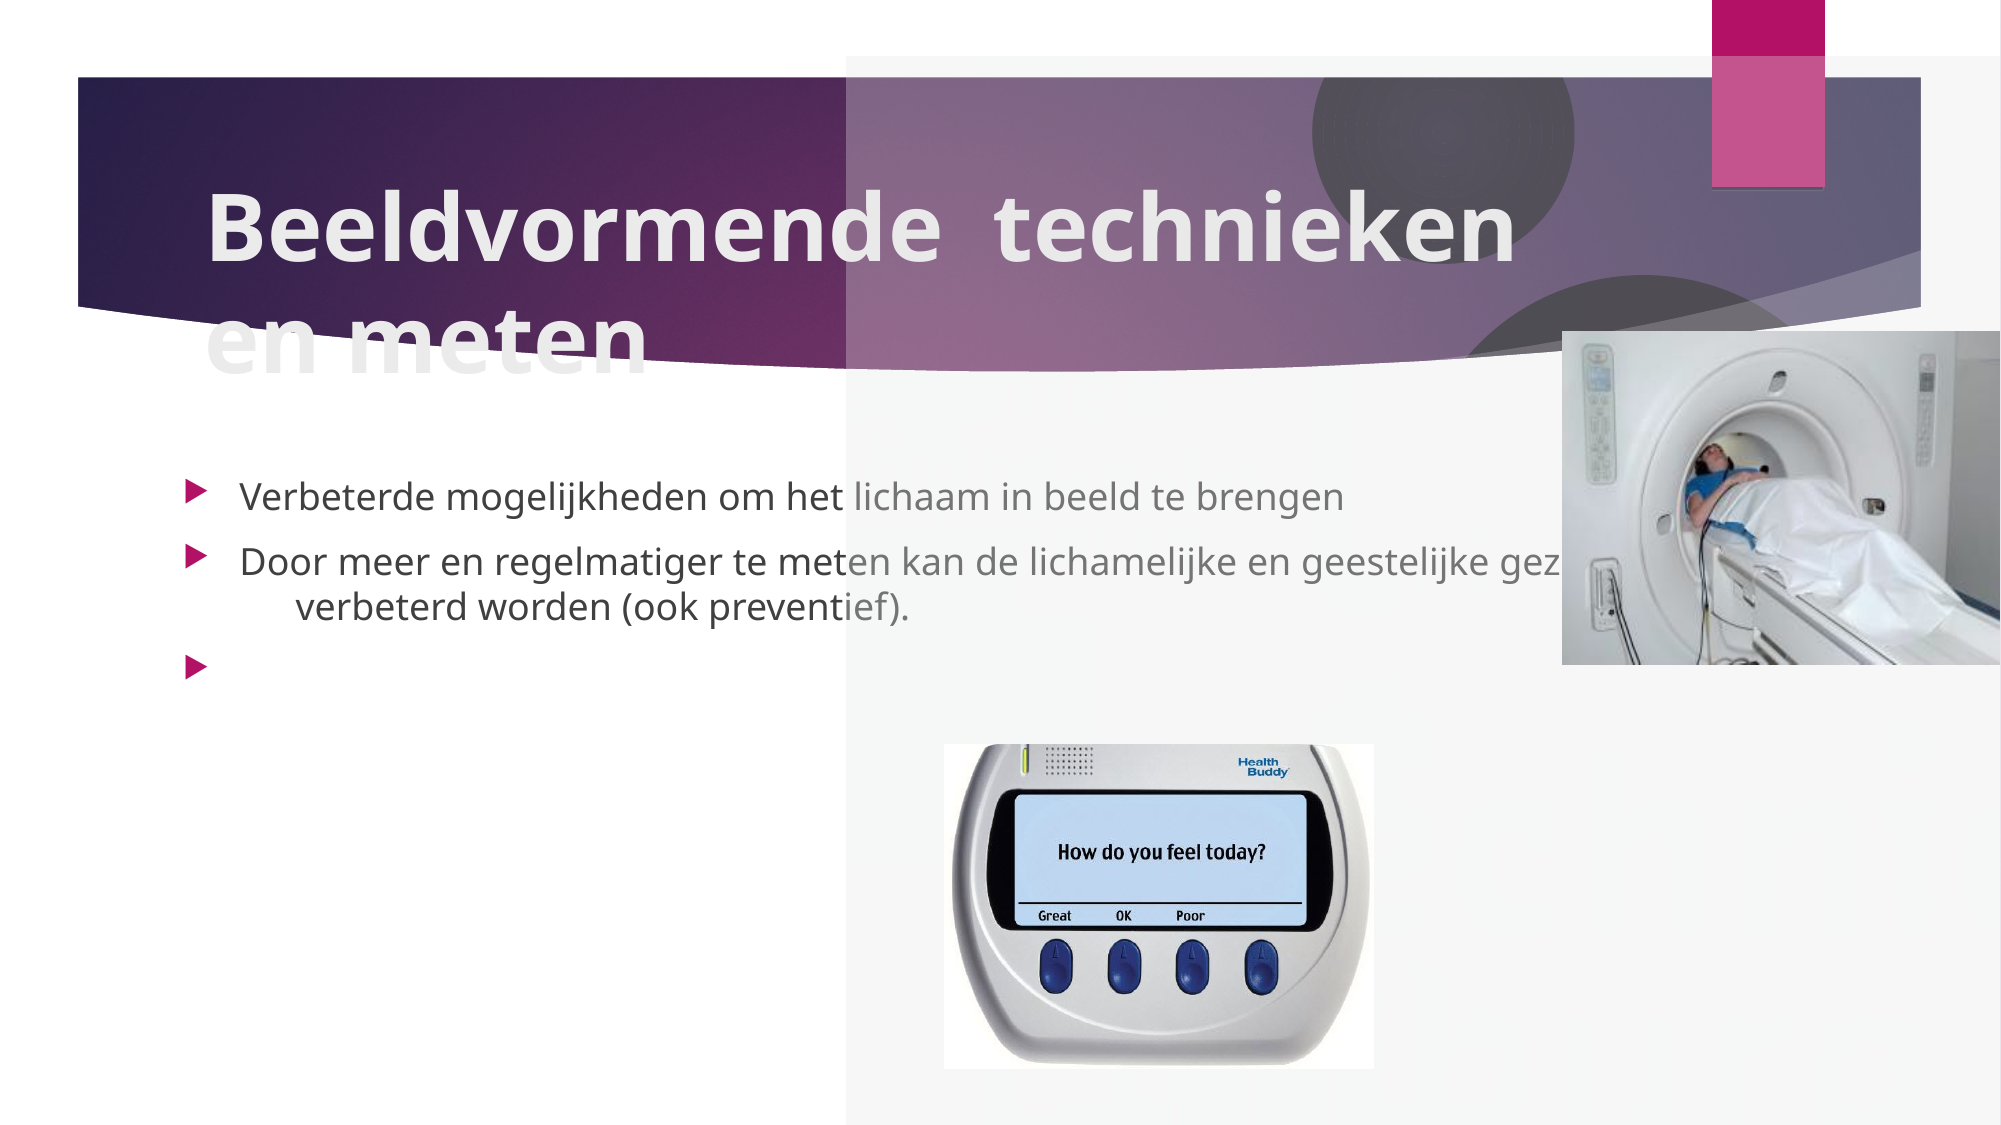

# Beeldvormende technieken en meten
Verbeterde mogelijkheden om het lichaam in beeld te brengen
Door meer en regelmatiger te meten kan de lichamelijke en geestelijke gezondheid verbeterd worden (ook preventief).